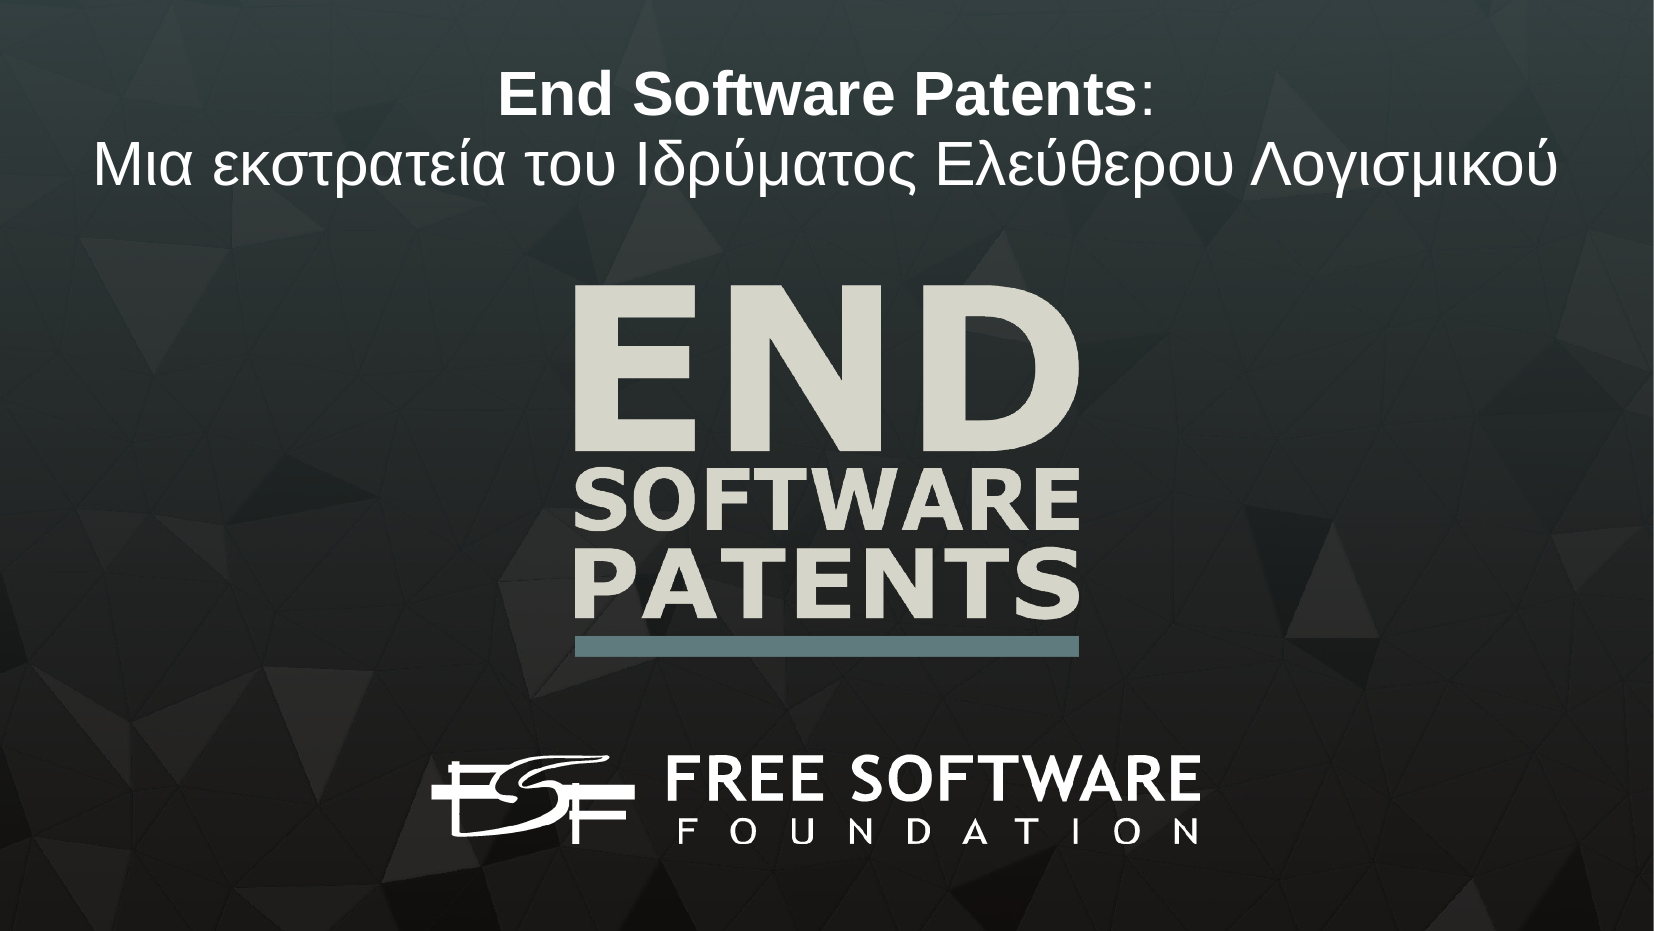

# End Software Patents: Μια εκστρατεία του Ιδρύματος Ελεύθερου Λογισμικού